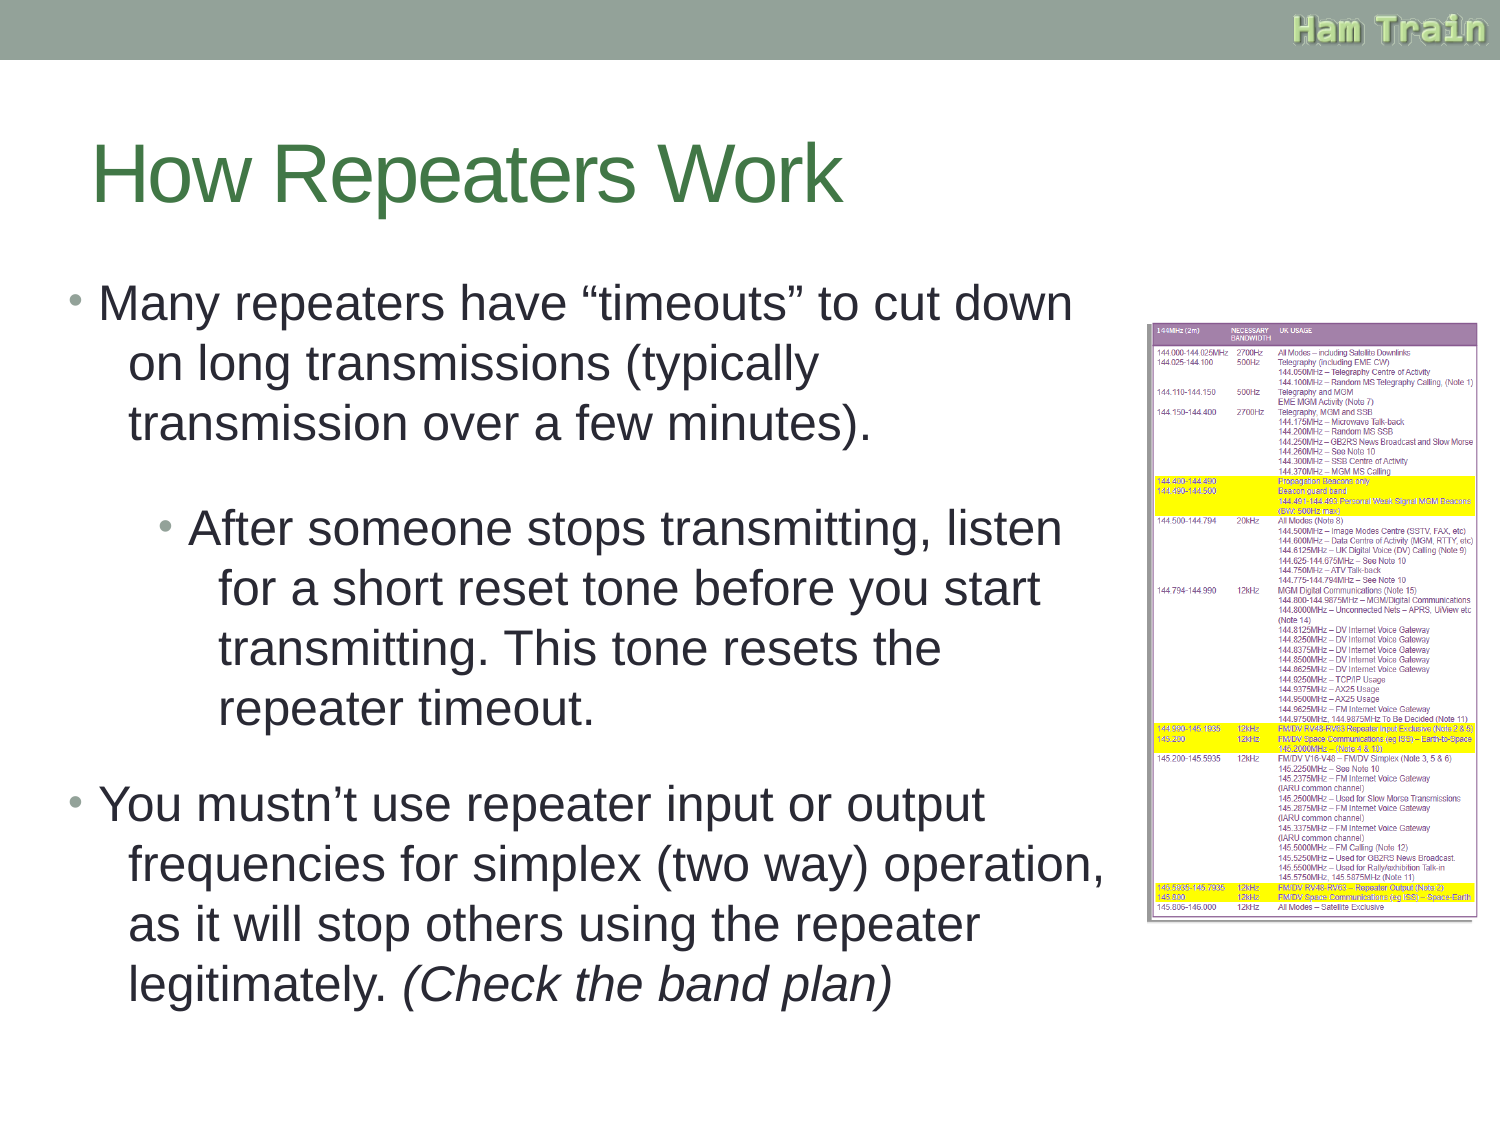

# How Repeaters Work
Many repeaters have “timeouts” to cut down on long transmissions (typically transmission over a few minutes).
After someone stops transmitting, listen for a short reset tone before you start transmitting. This tone resets the repeater timeout.
You mustn’t use repeater input or output frequencies for simplex (two way) operation, as it will stop others using the repeater legitimately. (Check the band plan)